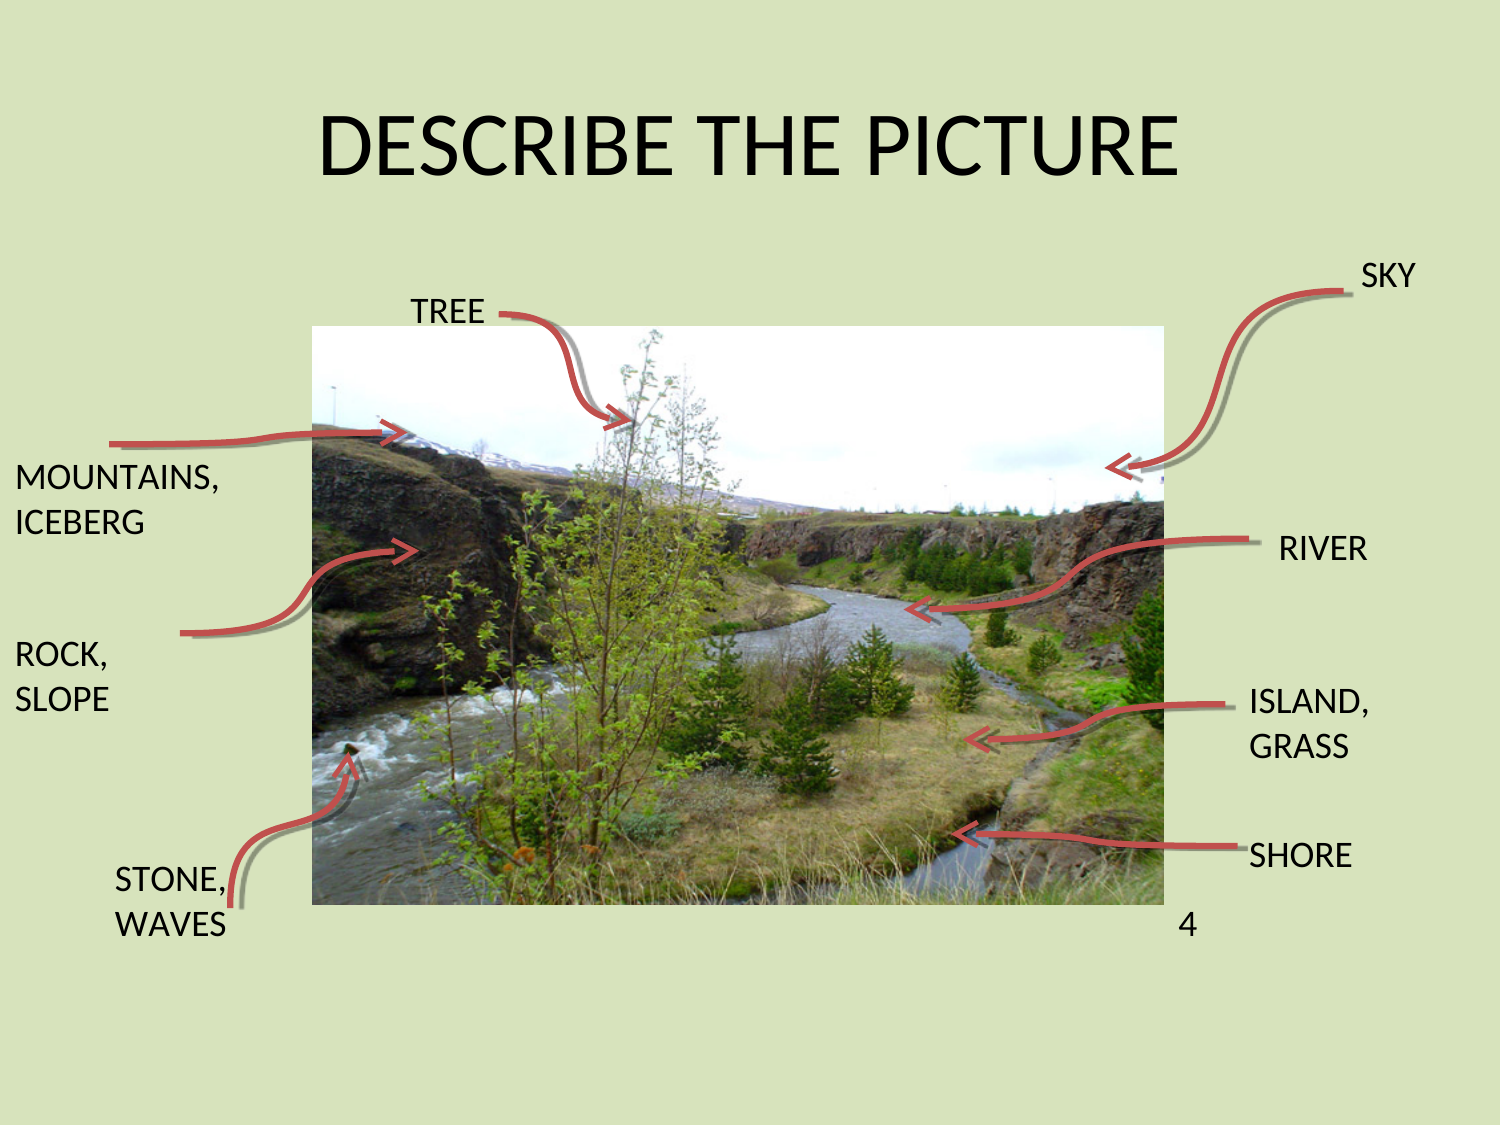

# DESCRIBE THE PICTURE
SKY
TREE
MOUNTAINS,
ICEBERG
RIVER
ROCK, SLOPE
ISLAND, GRASS
SHORE
STONE, WAVES
4